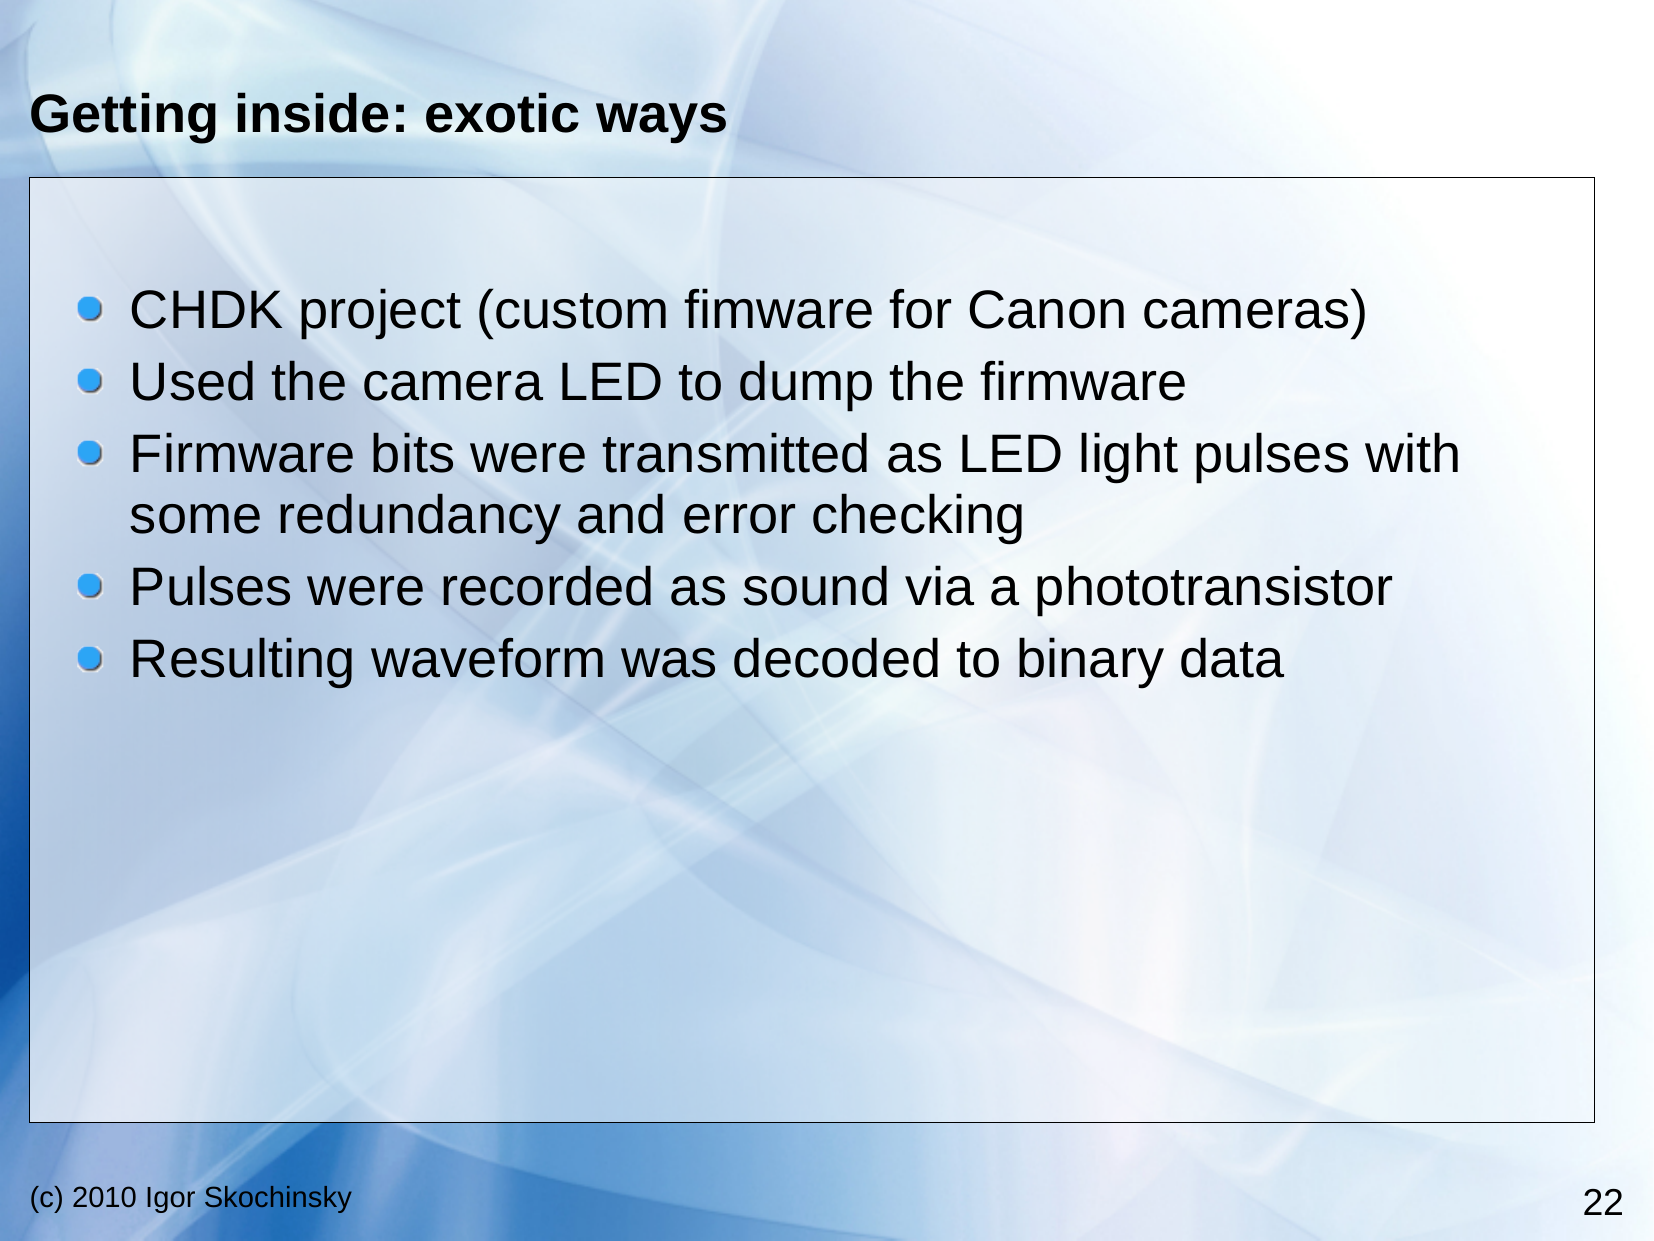

# Getting inside: exotic ways
CHDK project (custom fimware for Canon cameras)
Used the camera LED to dump the firmware
Firmware bits were transmitted as LED light pulses with some redundancy and error checking
Pulses were recorded as sound via a phototransistor
Resulting waveform was decoded to binary data
(c) 2010 Igor Skochinsky
22